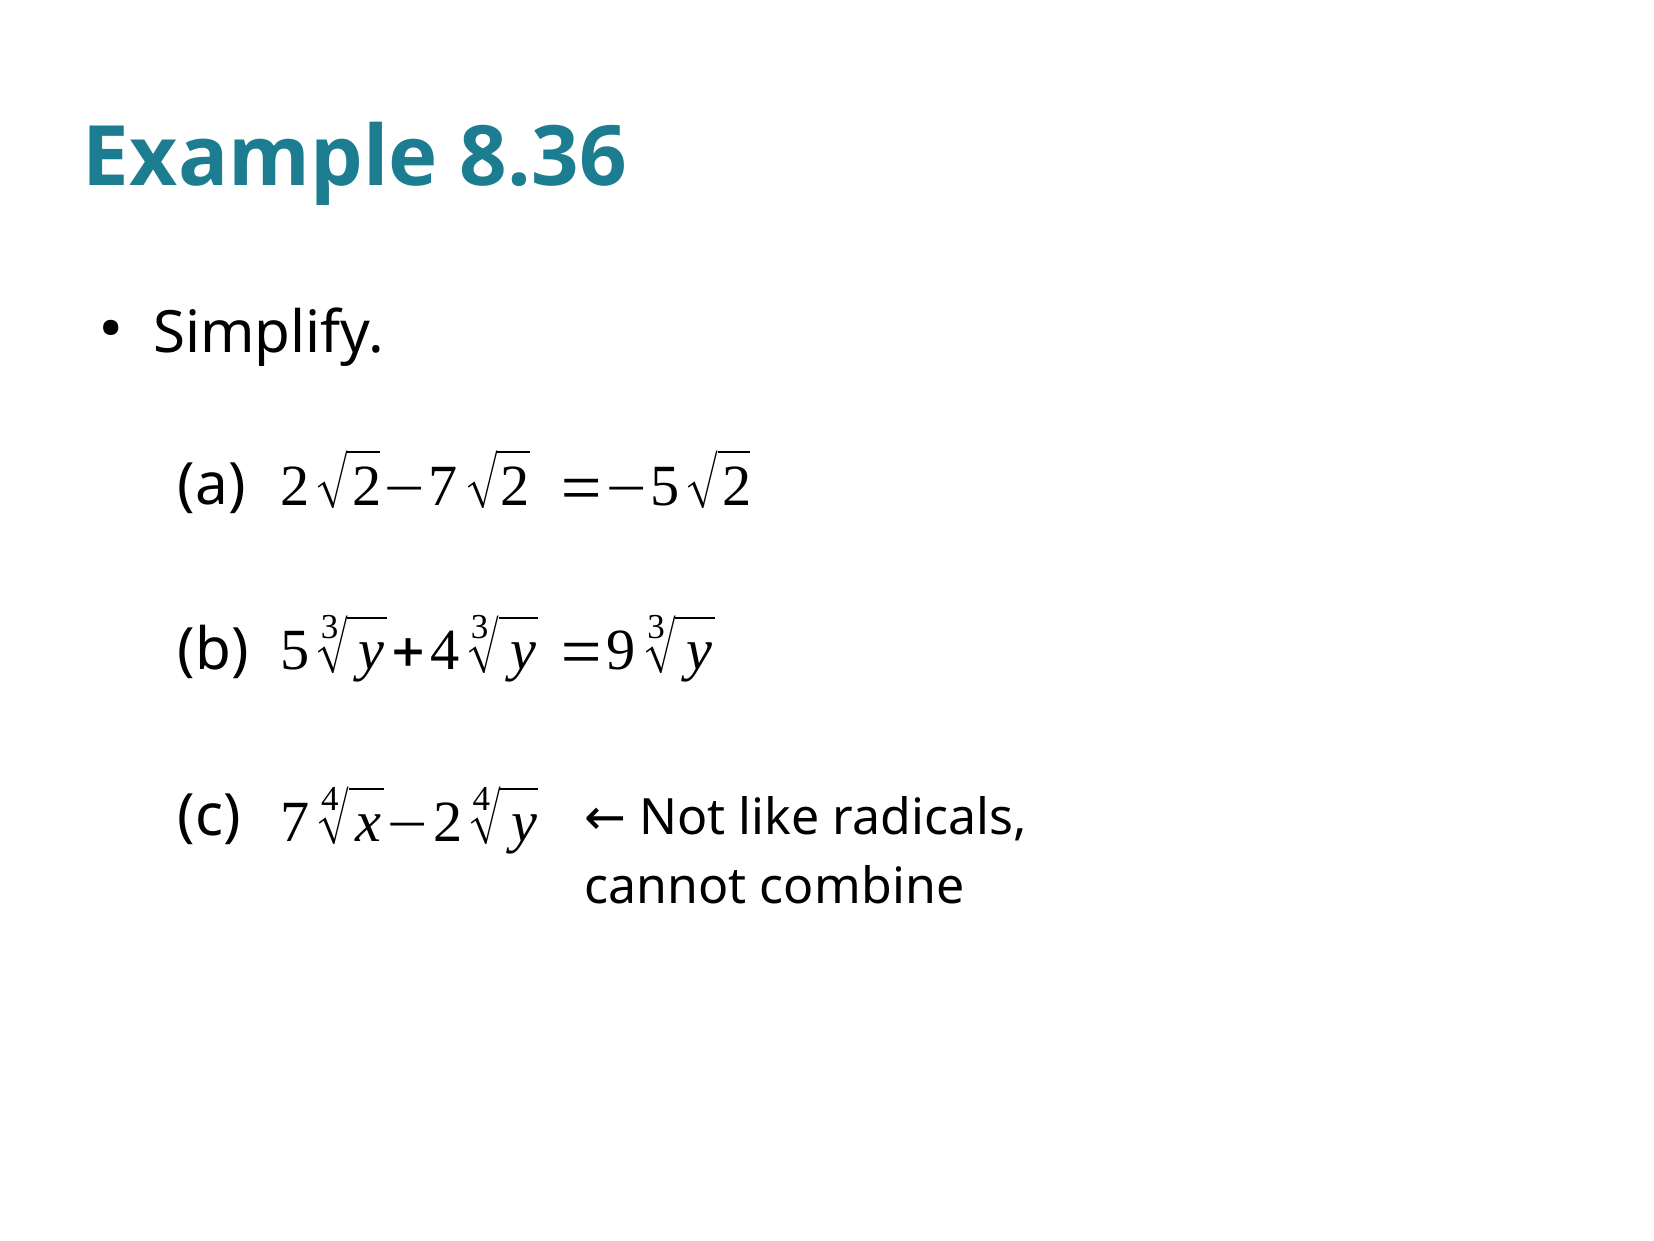

# Example 8.36
Simplify.
(a)
(b)
(c)
← Not like radicals, cannot combine